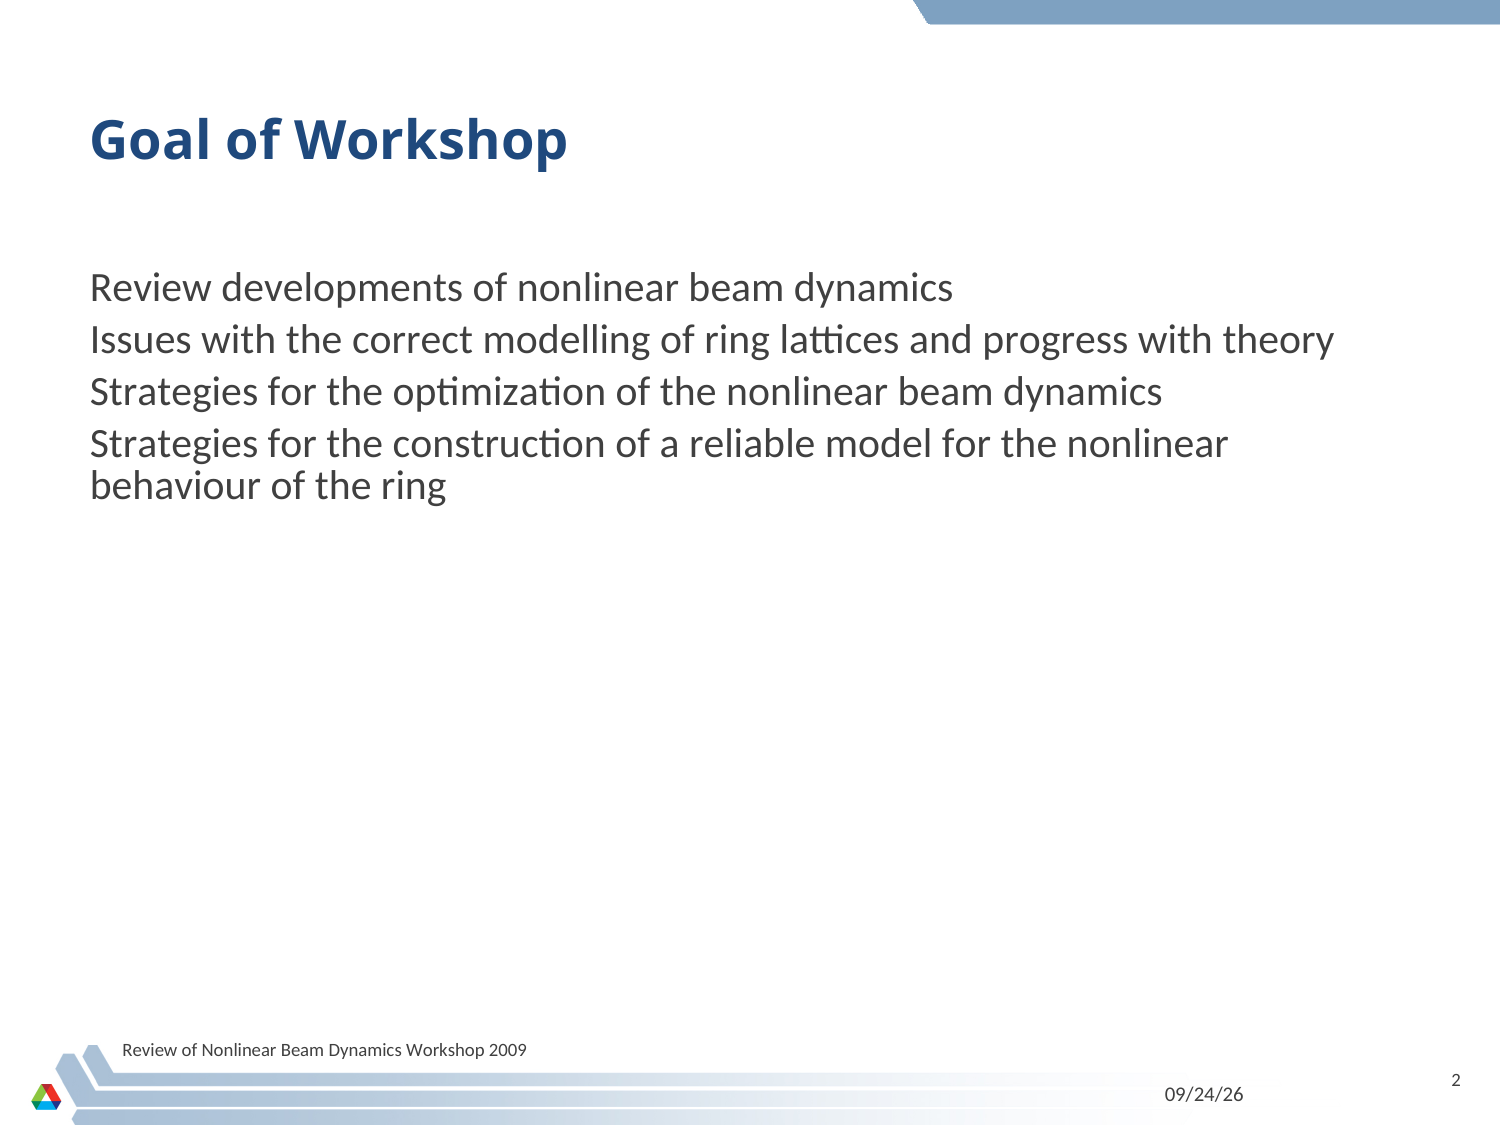

# Goal of Workshop
Review developments of nonlinear beam dynamics
Issues with the correct modelling of ring lattices and progress with theory
Strategies for the optimization of the nonlinear beam dynamics
Strategies for the construction of a reliable model for the nonlinear behaviour of the ring
Review of Nonlinear Beam Dynamics Workshop 2009
2
1/13/2010